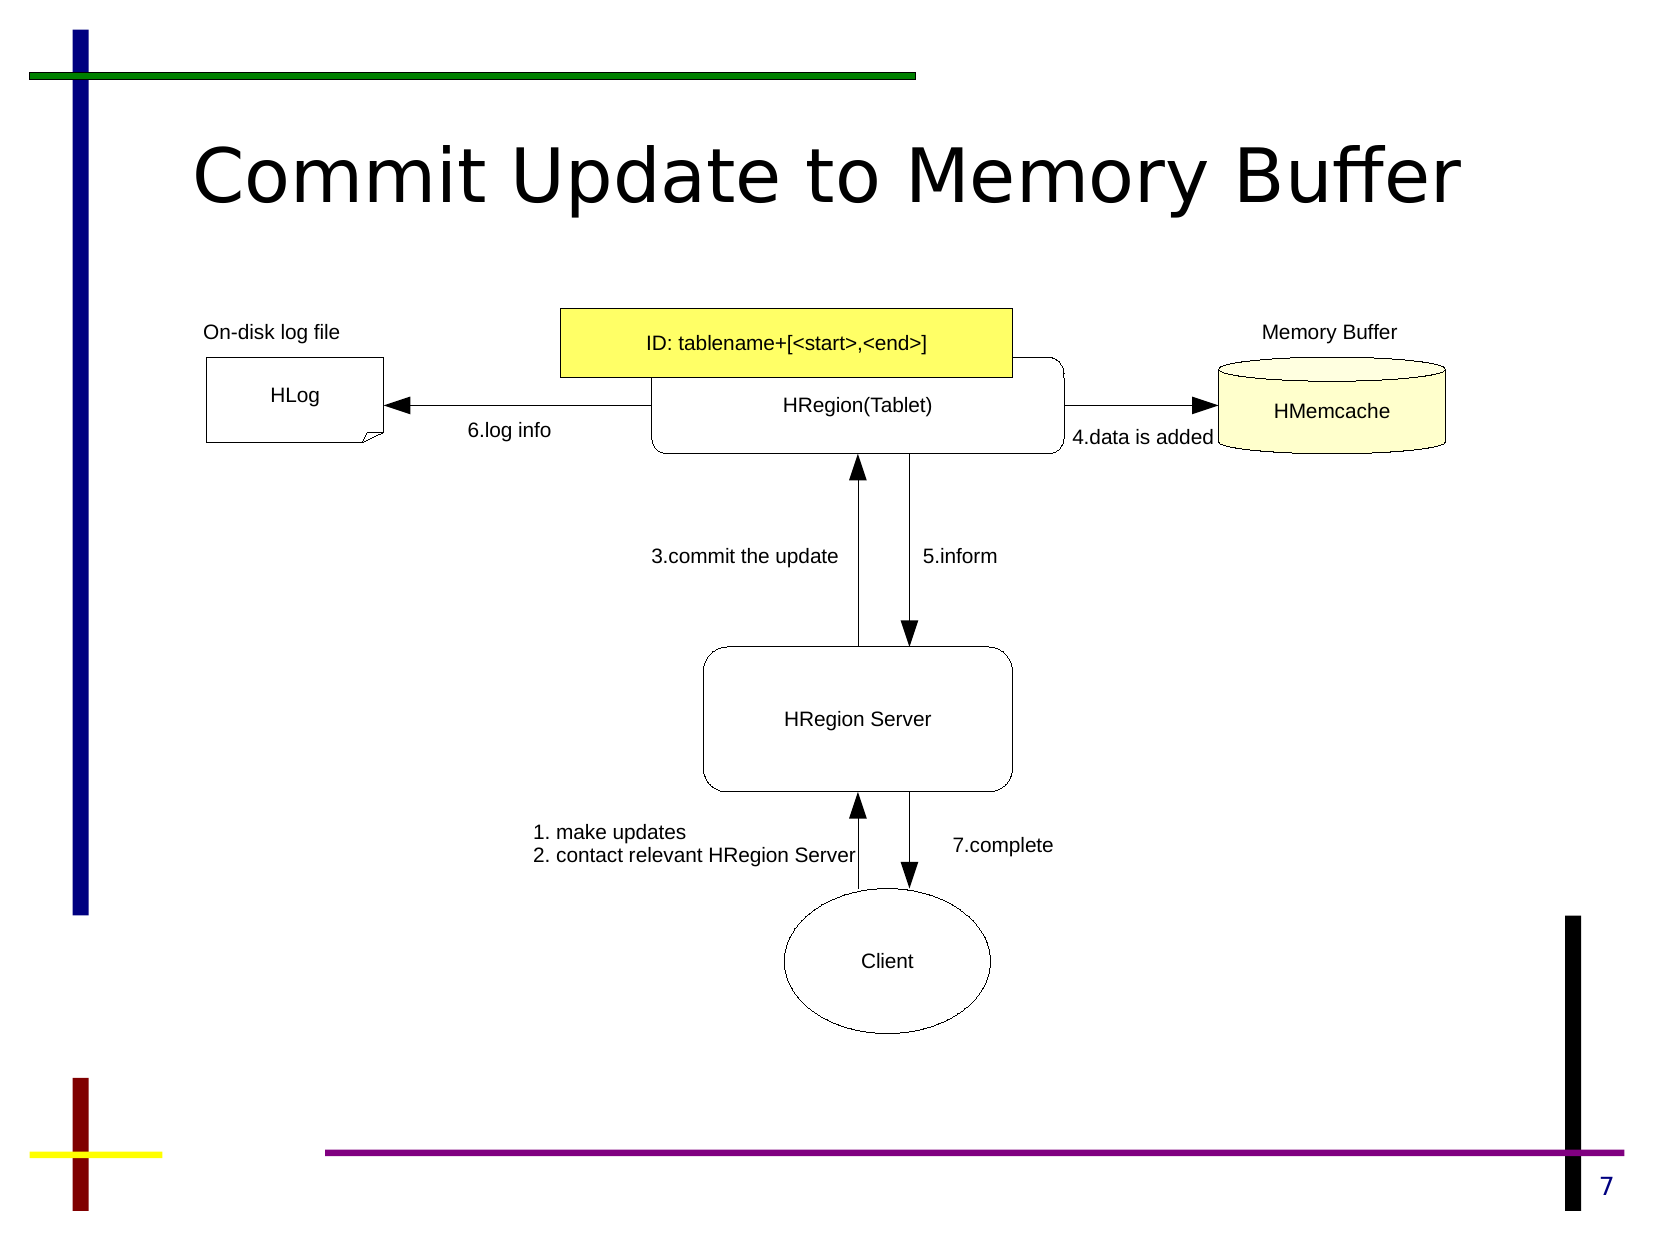

# Commit Update to Memory Buffer
ID: tablename+[<start>,<end>]
On-disk log file
Memory Buffer
HLog
HMemcache
HRegion(Tablet)
6.log info
4.data is added
3.commit the update
5.inform
HRegion Server
1. make updates
2. contact relevant HRegion Server
7.complete
Client